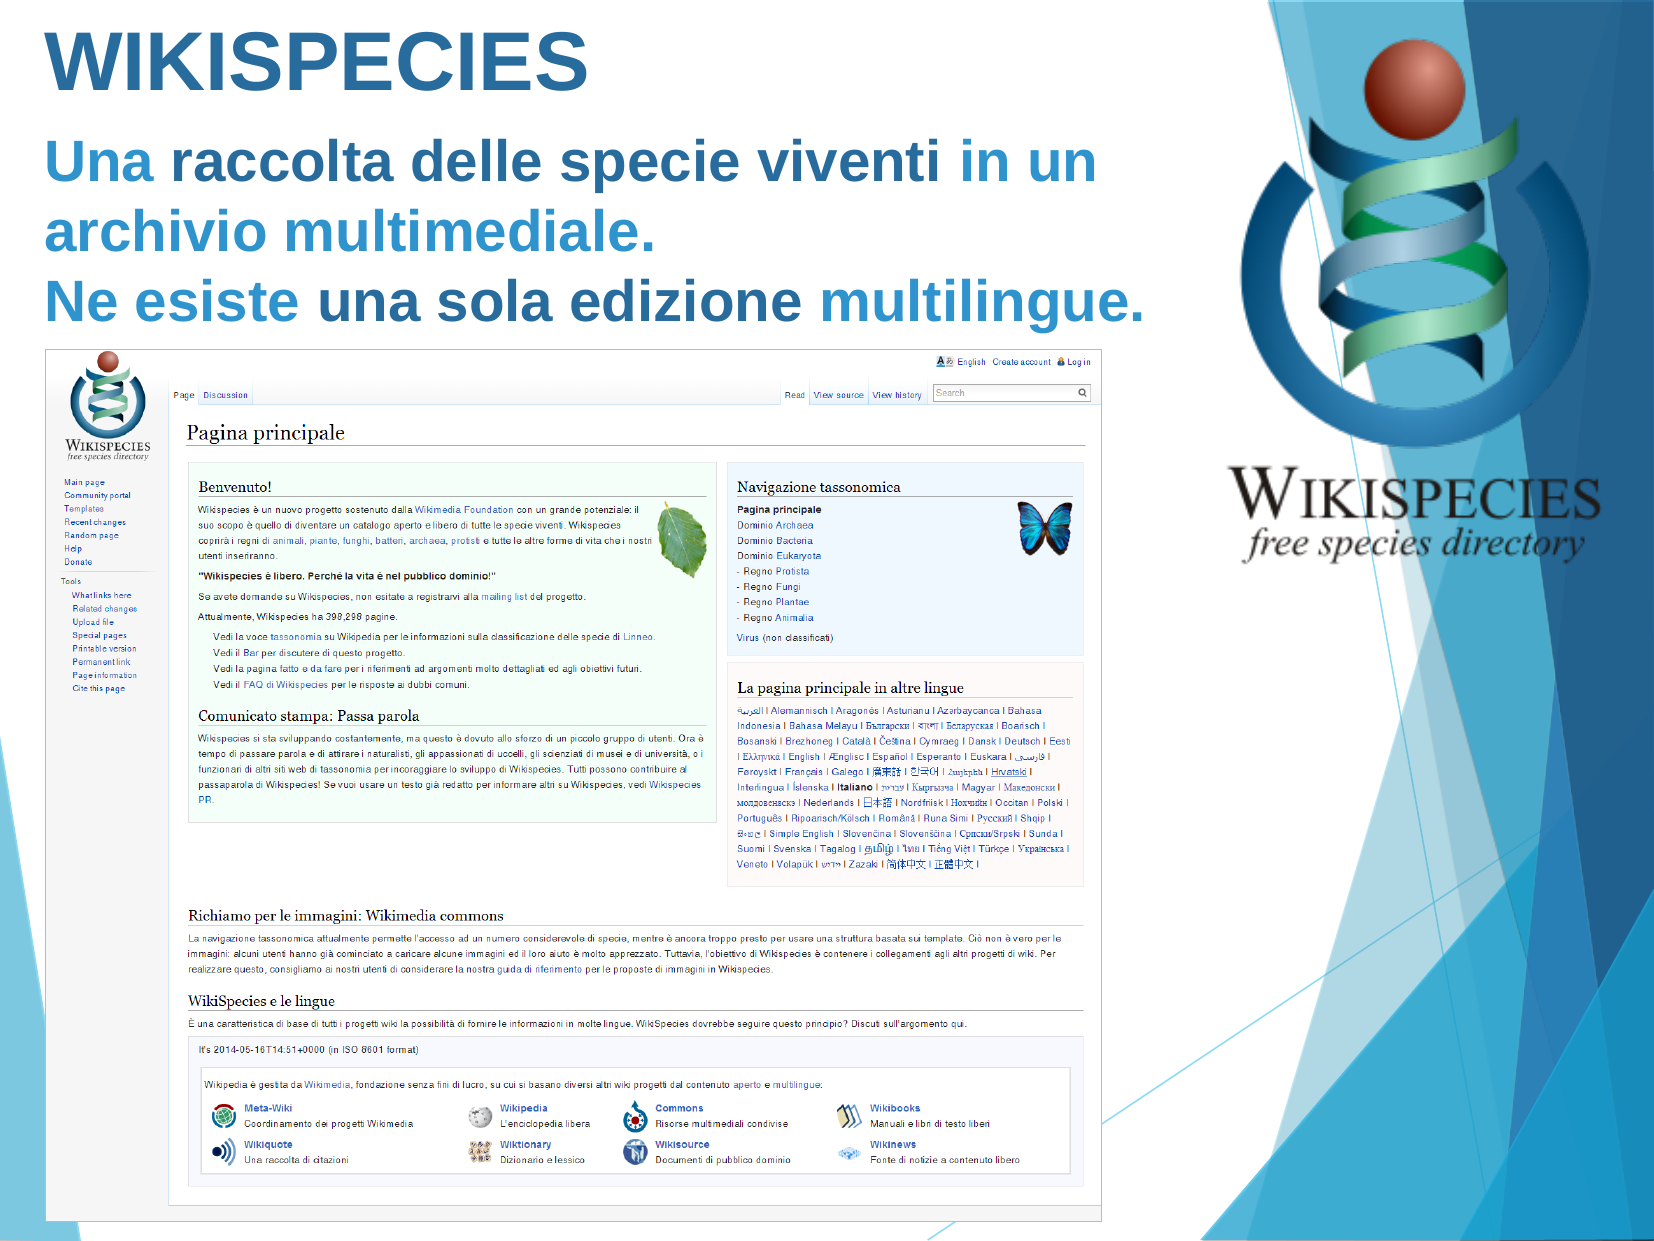

WIKISPECIES
Una raccolta delle specie viventi in un archivio multimediale.
Ne esiste una sola edizione multilingue.